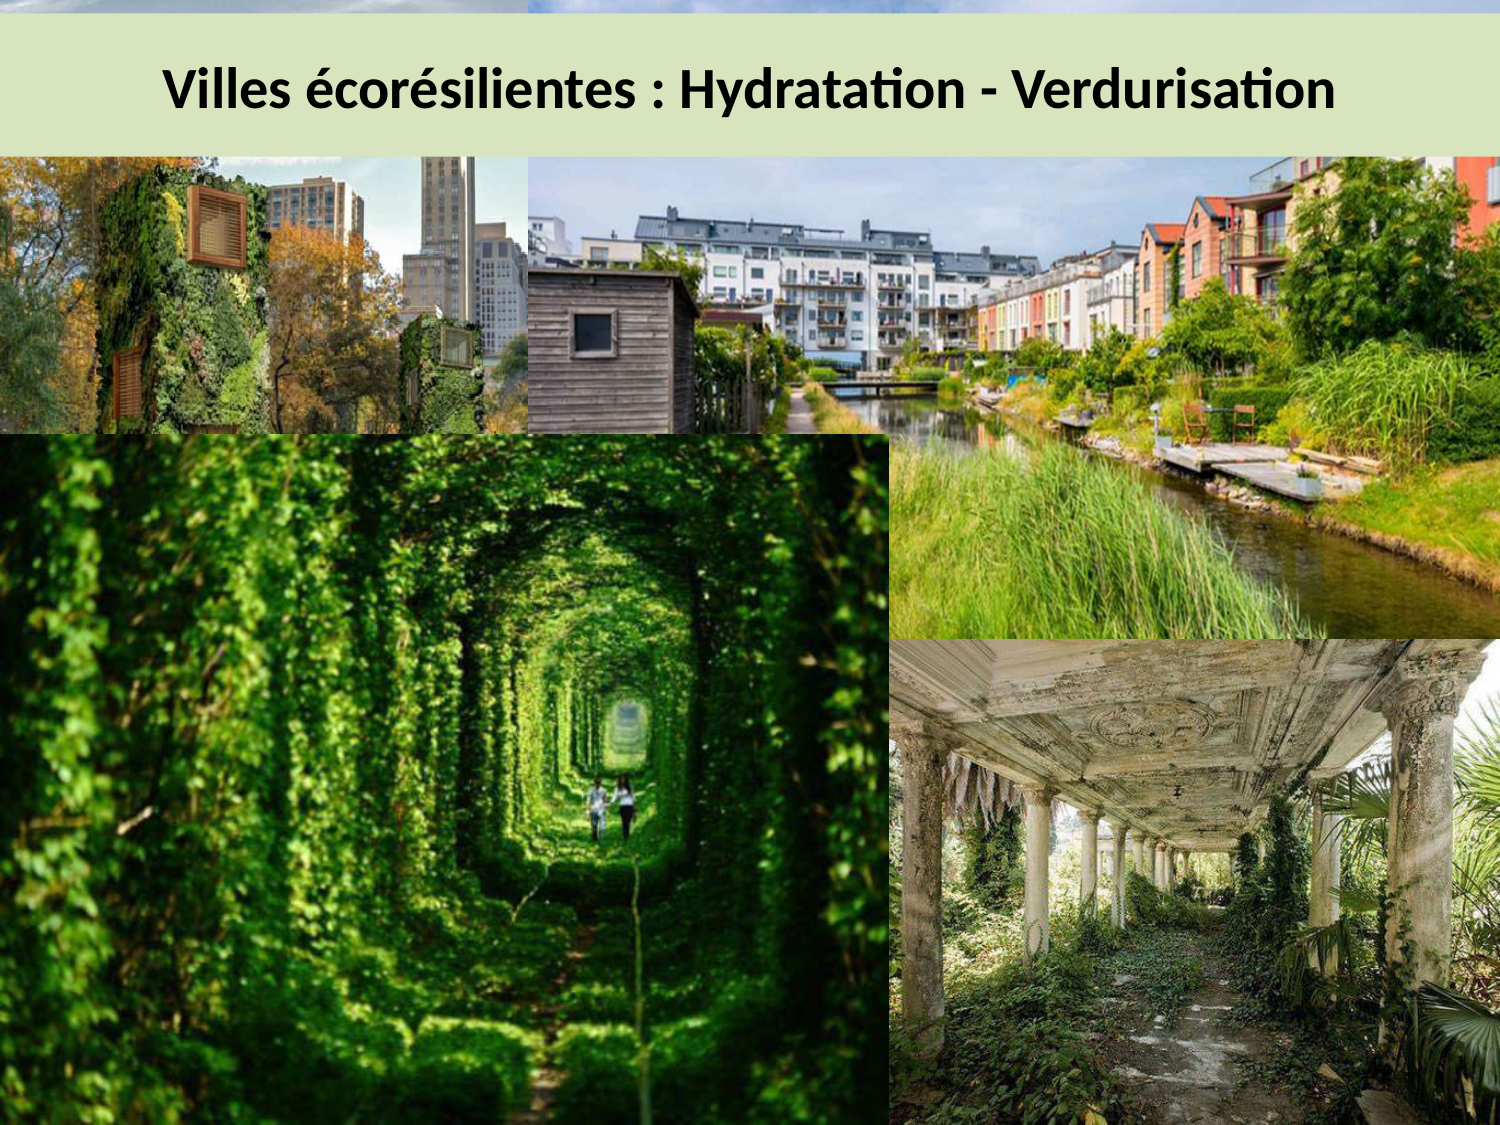

# Villes écorésilientes : Hydratation - Verdurisation